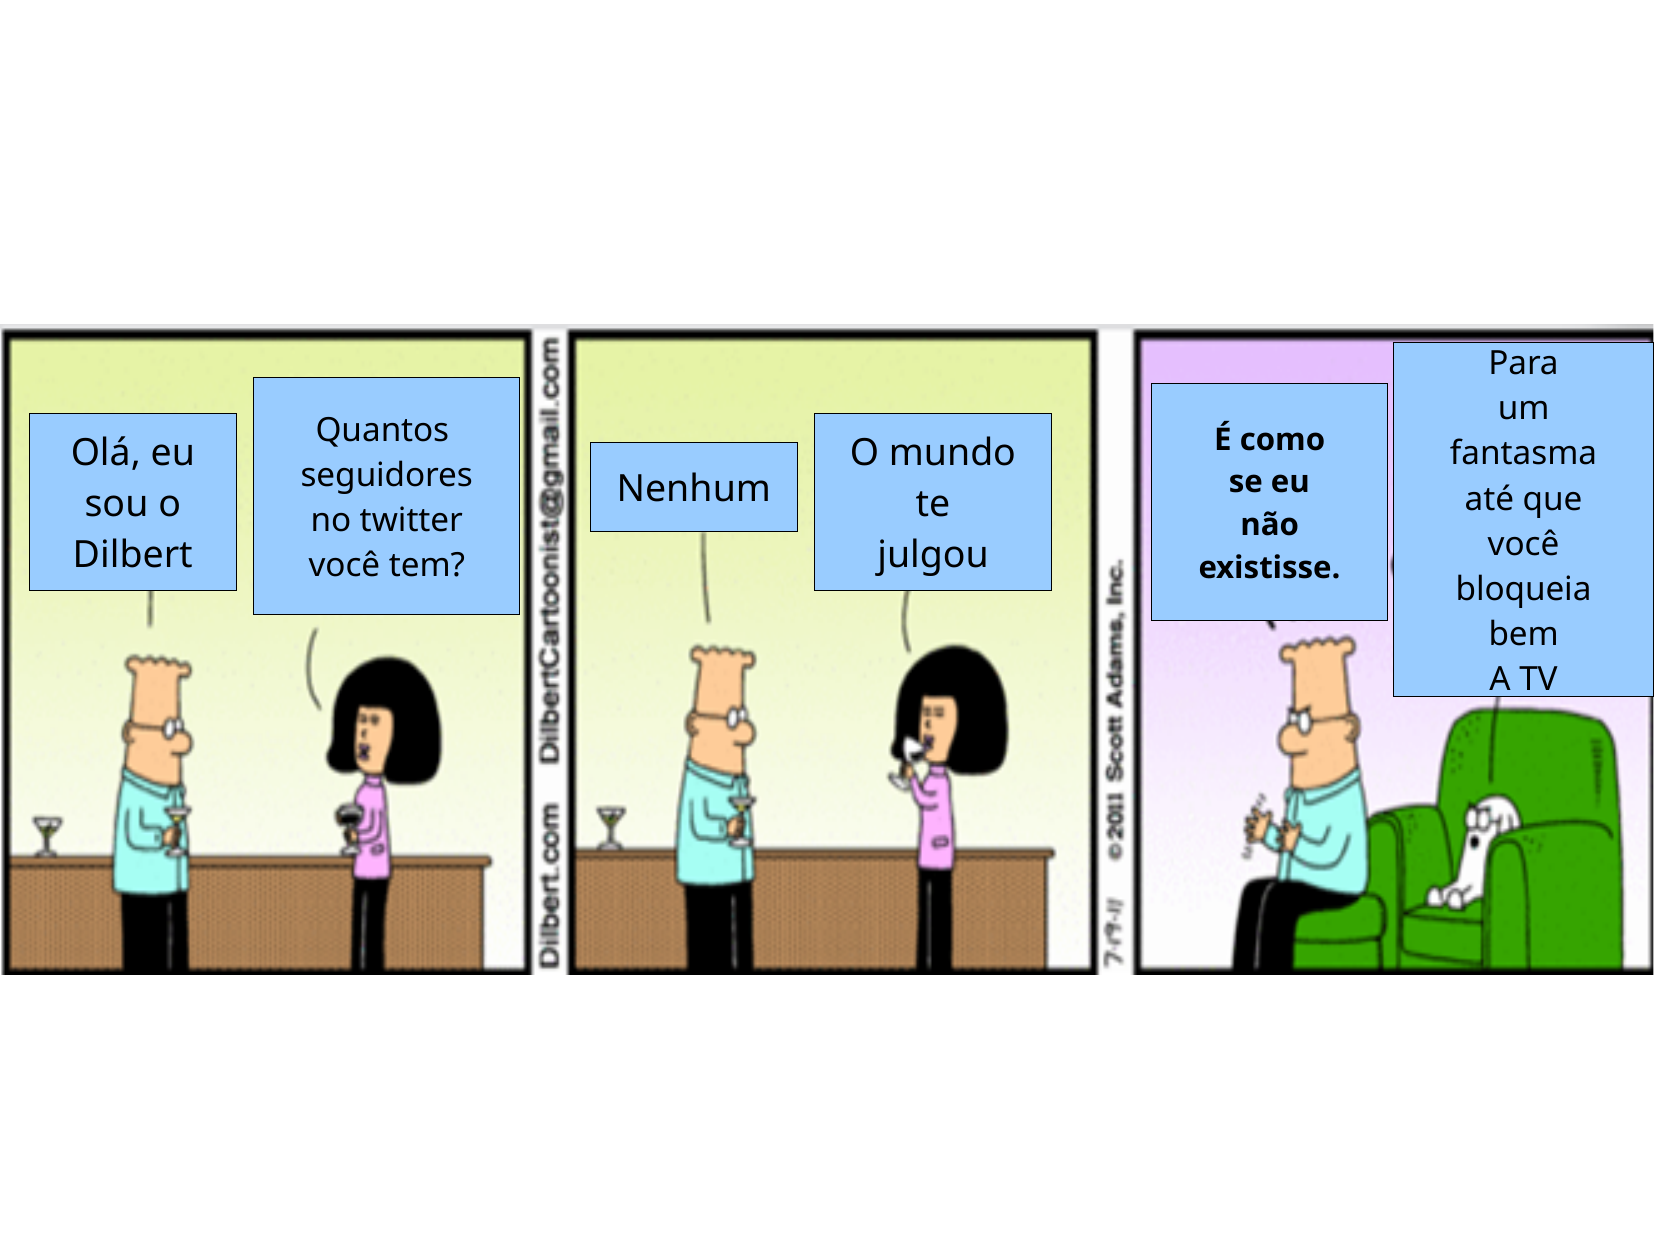

Para
um
fantasma
até que
você
bloqueia
bem
A TV
Quantos
seguidores
no twitter
você tem?
É como
se eu
não
existisse.
Olá, eu
sou o
Dilbert
O mundo
te
julgou
Nenhum